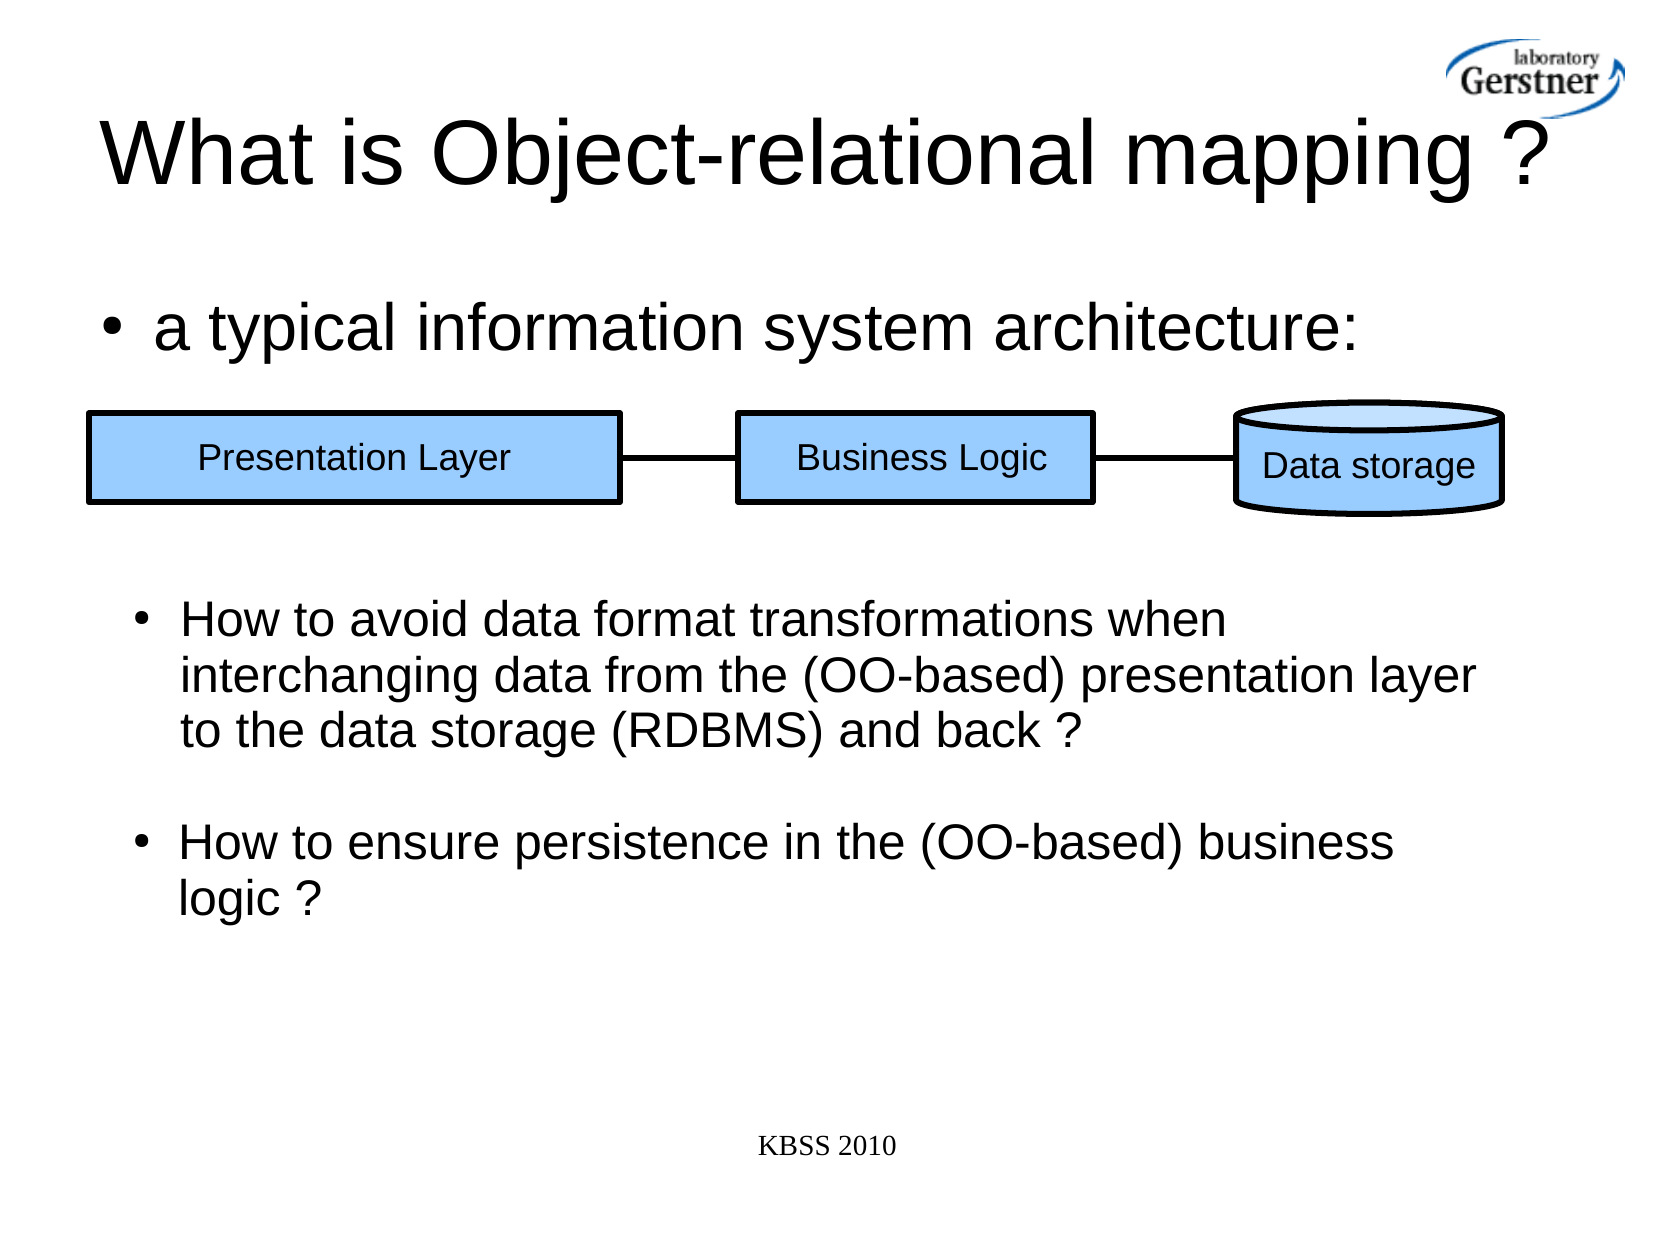

# What is Object-relational mapping ?
a typical information system architecture:
Data storage
Presentation Layer
Business Logic
How to avoid data format transformations when interchanging data from the (OO-based) presentation layer to the data storage (RDBMS) and back ?
How to ensure persistence in the (OO-based) business logic ?
KBSS 2010